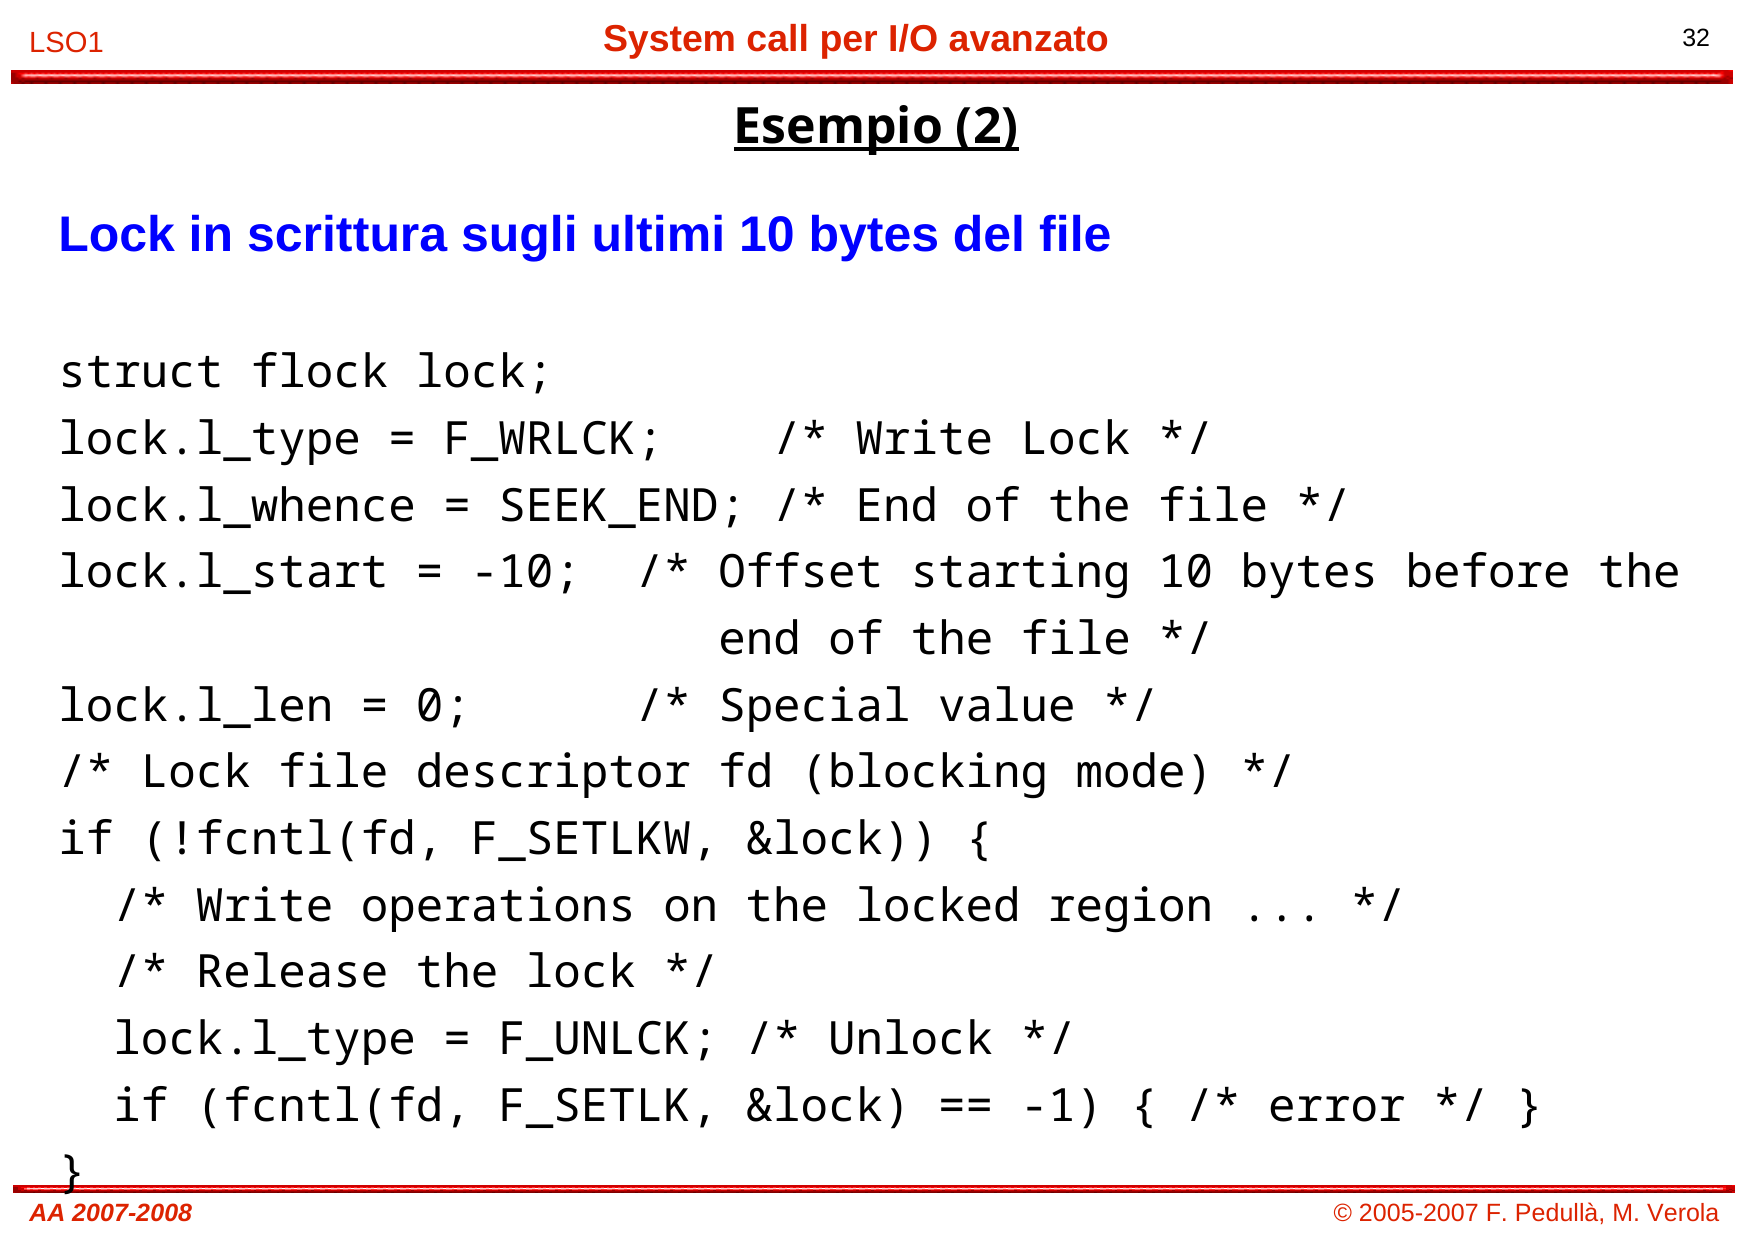

# Esempio (2)
Lock in scrittura sugli ultimi 10 bytes del file
struct flock lock;
lock.l_type = F_WRLCK; /* Write Lock */
lock.l_whence = SEEK_END; /* End of the file */
lock.l_start = -10; /* Offset starting 10 bytes before the
 end of the file */
lock.l_len = 0; /* Special value */
/* Lock file descriptor fd (blocking mode) */
if (!fcntl(fd, F_SETLKW, &lock)) {
 /* Write operations on the locked region ... */
 /* Release the lock */
 lock.l_type = F_UNLCK; /* Unlock */
 if (fcntl(fd, F_SETLK, &lock) == -1) { /* error */ }
}